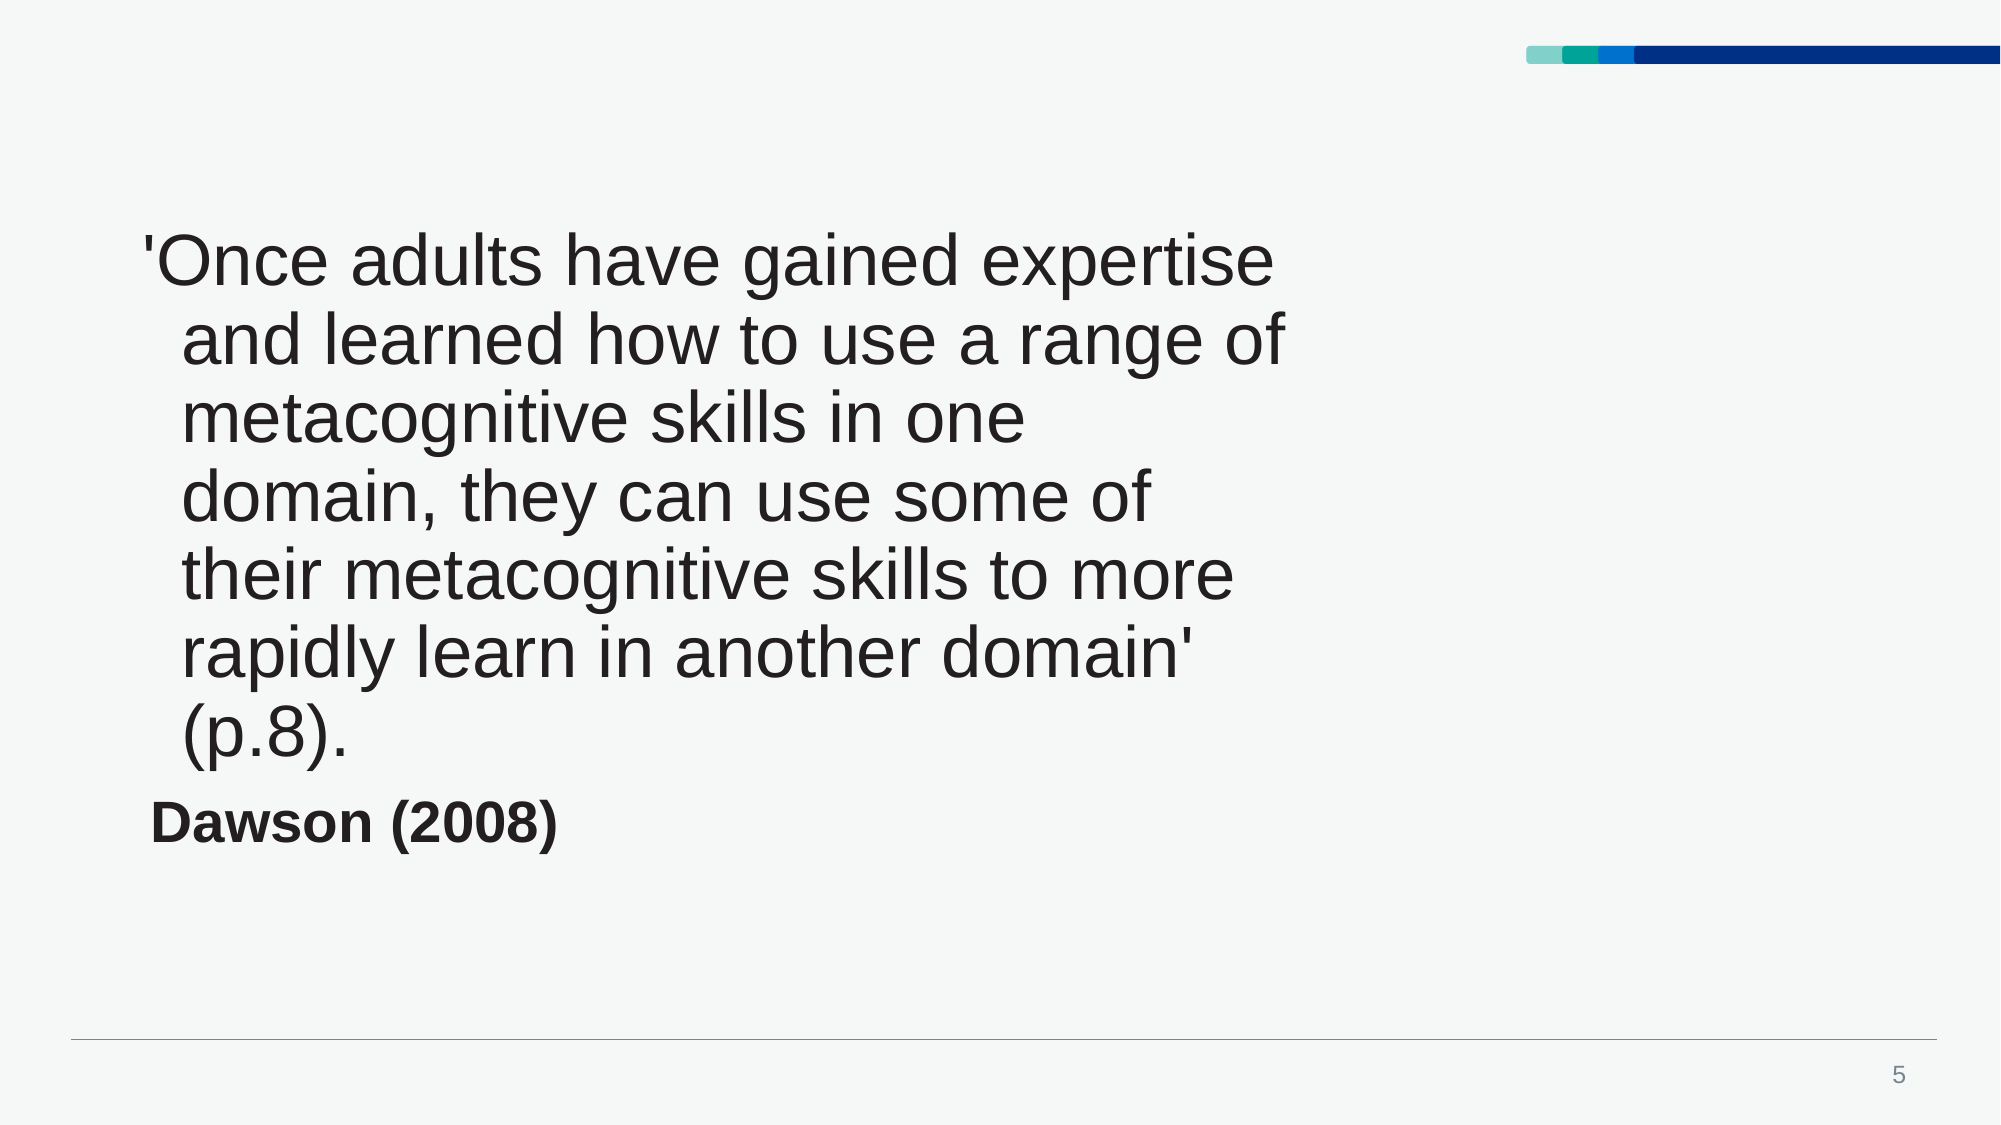

# 'Once adults have gained expertise and learned how to use a range of metacognitive skills in one domain, they can use some of their metacognitive skills to more rapidly learn in another domain' (p.8).
Dawson (2008)